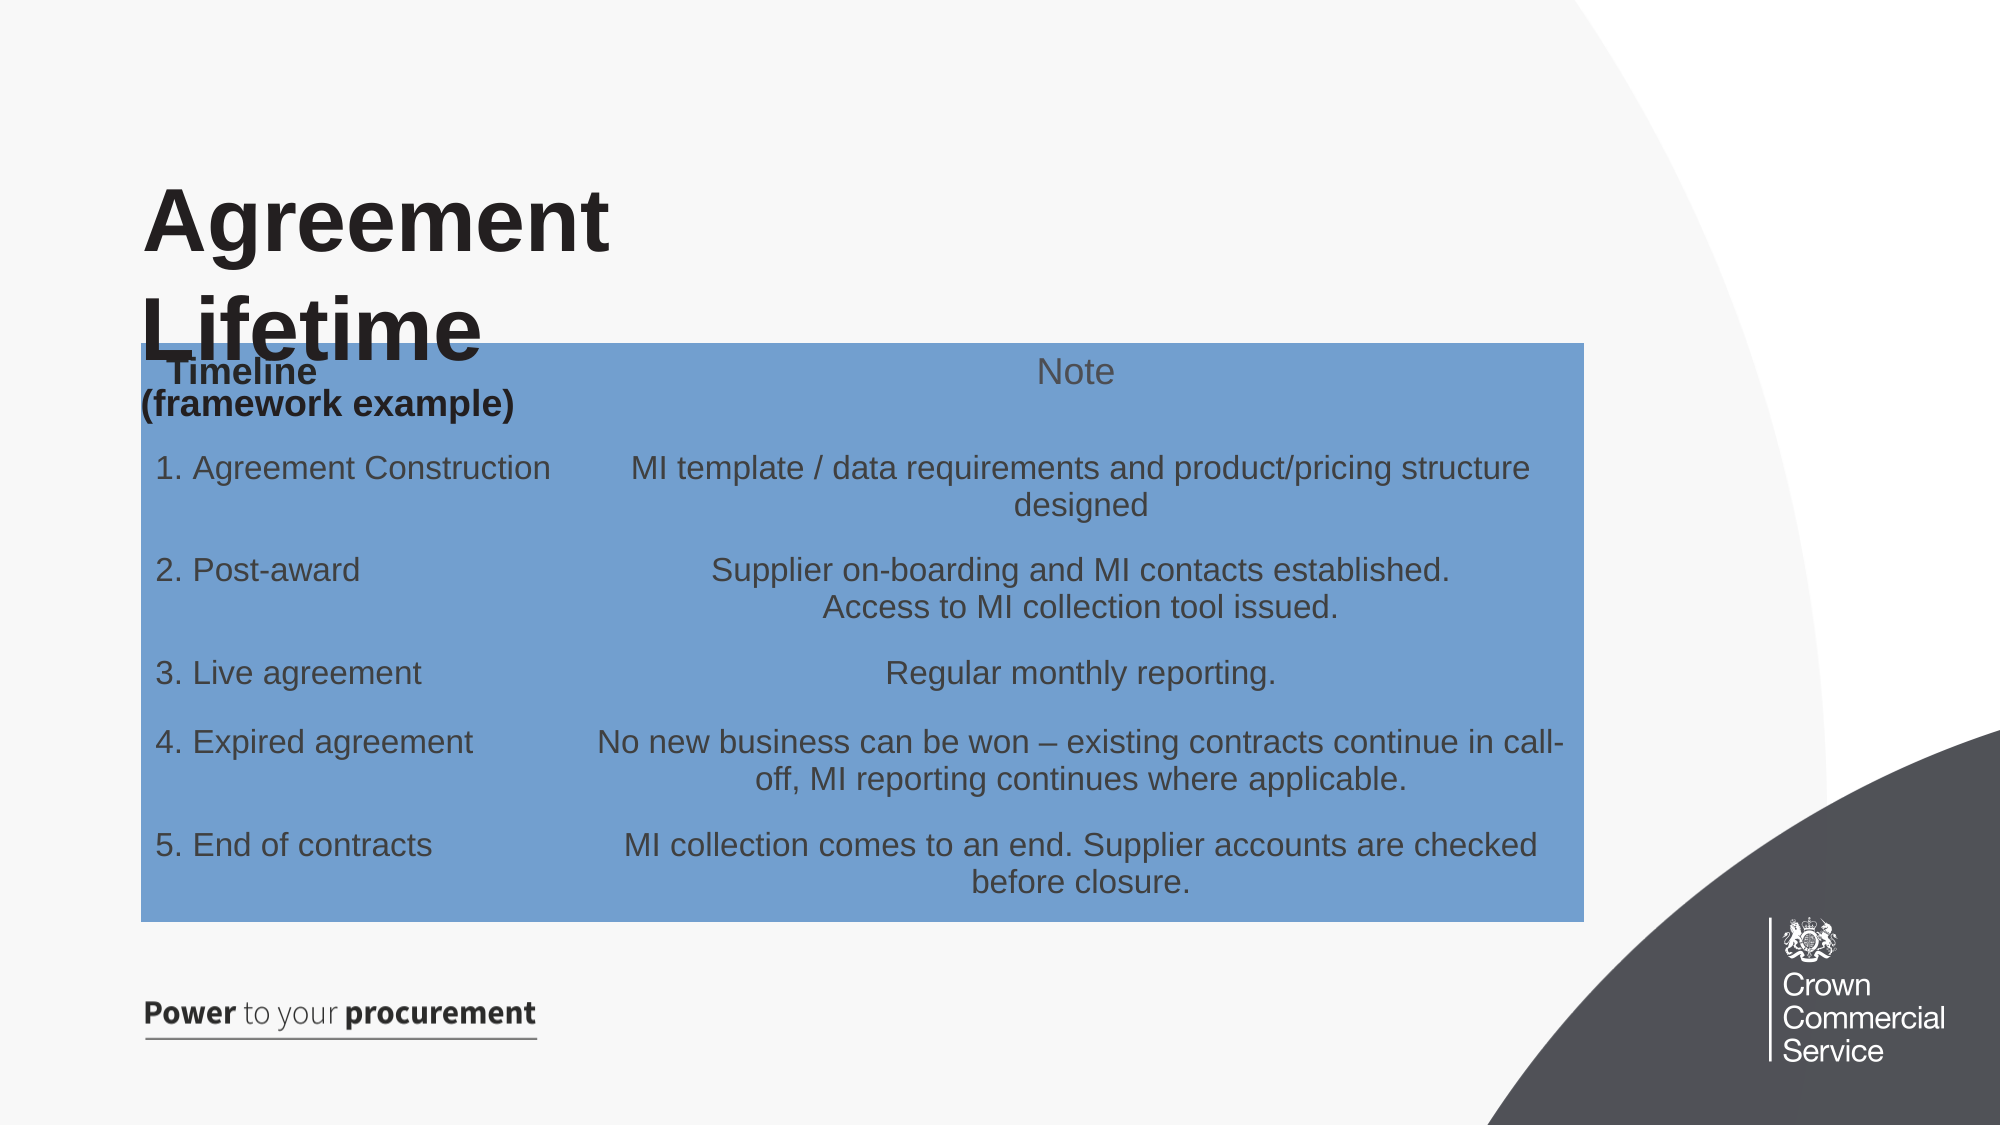

# Agreement Lifetime (framework example)
| Timeline | Note |
| --- | --- |
| 1. Agreement Construction | MI template / data requirements and product/pricing structure designed |
| 2. Post-award | Supplier on-boarding and MI contacts established. Access to MI collection tool issued. |
| 3. Live agreement | Regular monthly reporting. |
| 4. Expired agreement | No new business can be won – existing contracts continue in call-off, MI reporting continues where applicable. |
| 5. End of contracts | MI collection comes to an end. Supplier accounts are checked before closure. |